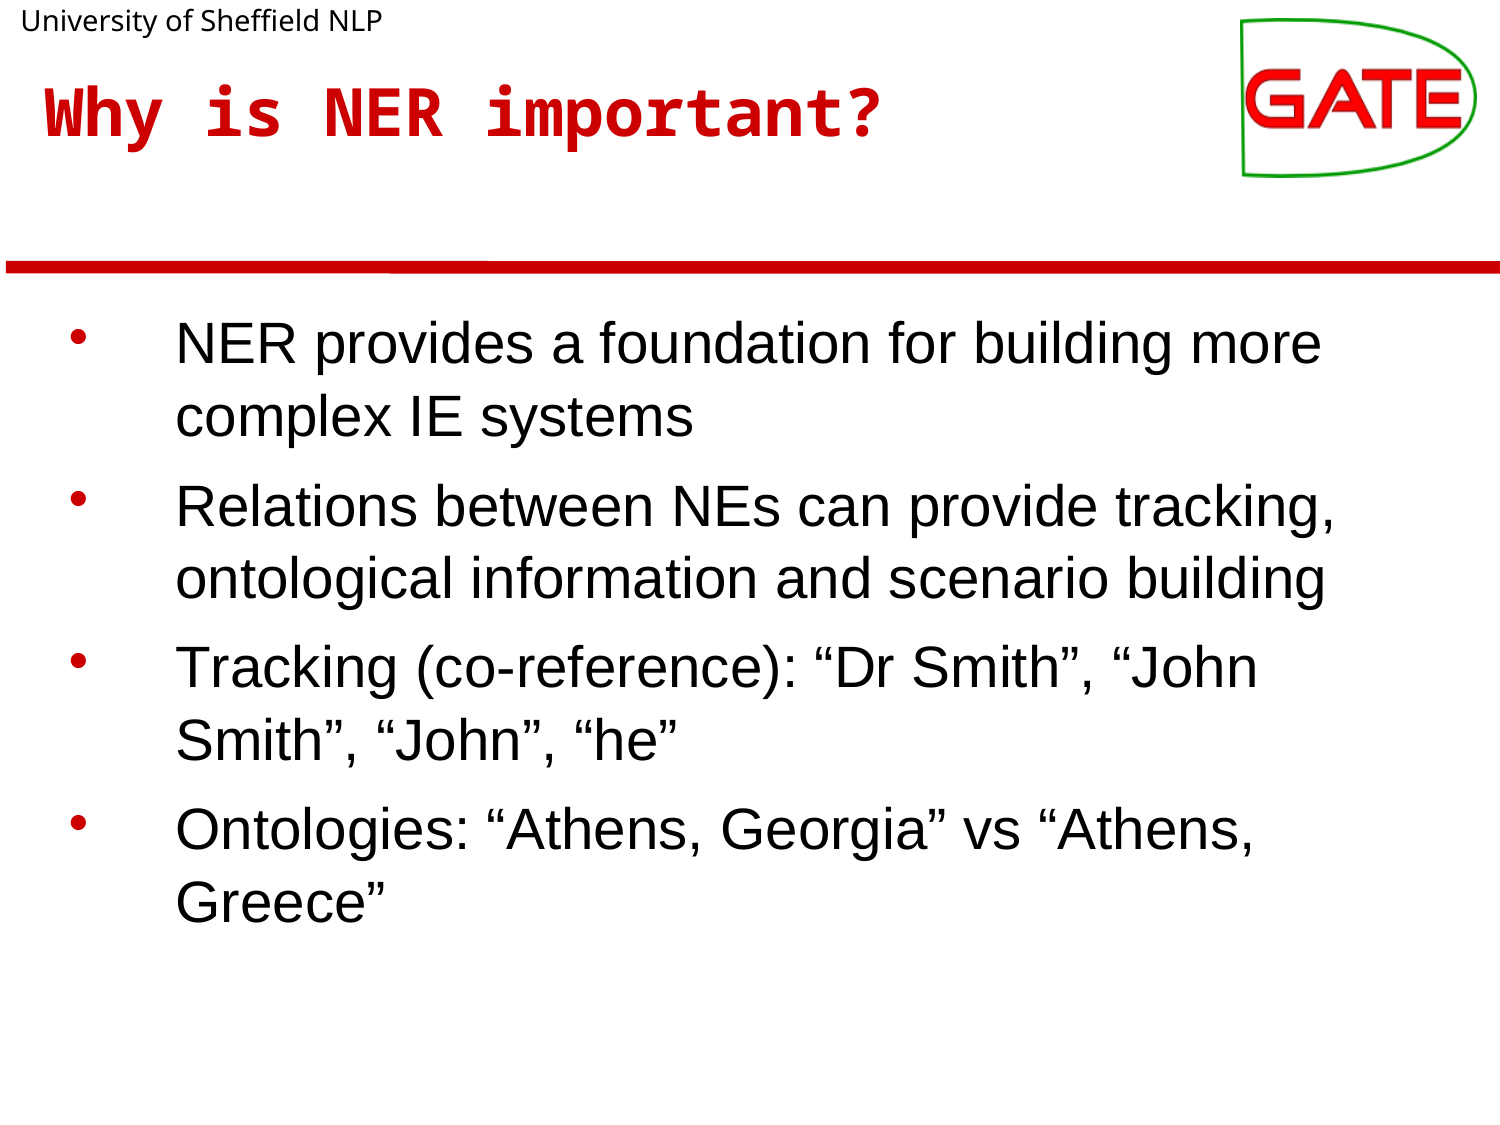

# Why is NER important?
NER provides a foundation for building more complex IE systems
Relations between NEs can provide tracking, ontological information and scenario building
Tracking (co-reference): “Dr Smith”, “John Smith”, “John”, “he”
Ontologies: “Athens, Georgia” vs “Athens, Greece”